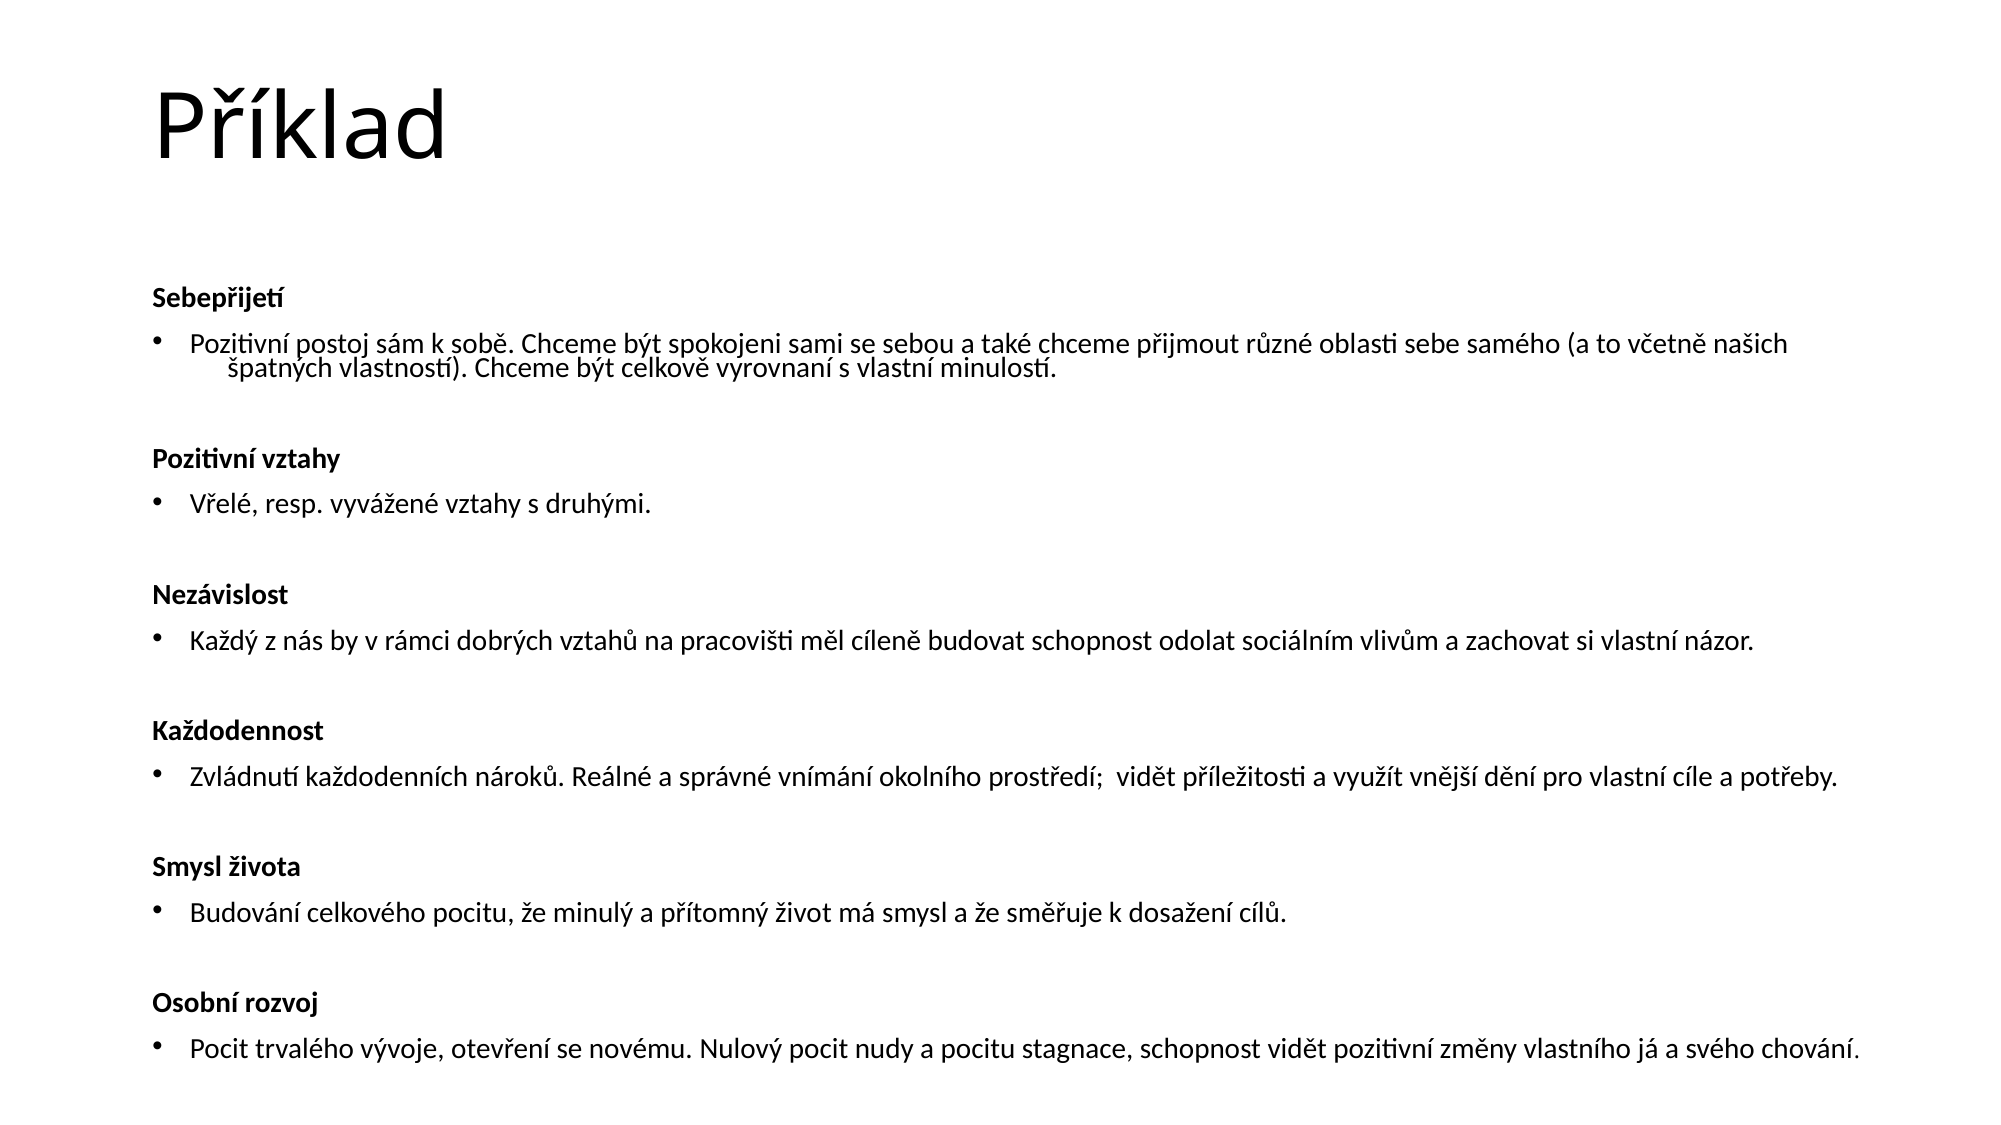

# Příklad
Sebepřijetí
Pozitivní postoj sám k sobě. Chceme být spokojeni sami se sebou a také chceme přijmout různé oblasti sebe samého (a to včetně našich špatných vlastností). Chceme být celkově vyrovnaní s vlastní minulostí.
Pozitivní vztahy
Vřelé, resp. vyvážené vztahy s druhými.
Nezávislost
Každý z nás by v rámci dobrých vztahů na pracovišti měl cíleně budovat schopnost odolat sociálním vlivům a zachovat si vlastní názor.
Každodennost
Zvládnutí každodenních nároků. Reálné a správné vnímání okolního prostředí; vidět příležitosti a využít vnější dění pro vlastní cíle a potřeby.
Smysl života
Budování celkového pocitu, že minulý a přítomný život má smysl a že směřuje k dosažení cílů.
Osobní rozvoj
Pocit trvalého vývoje, otevření se novému. Nulový pocit nudy a pocitu stagnace, schopnost vidět pozitivní změny vlastního já a svého chování.